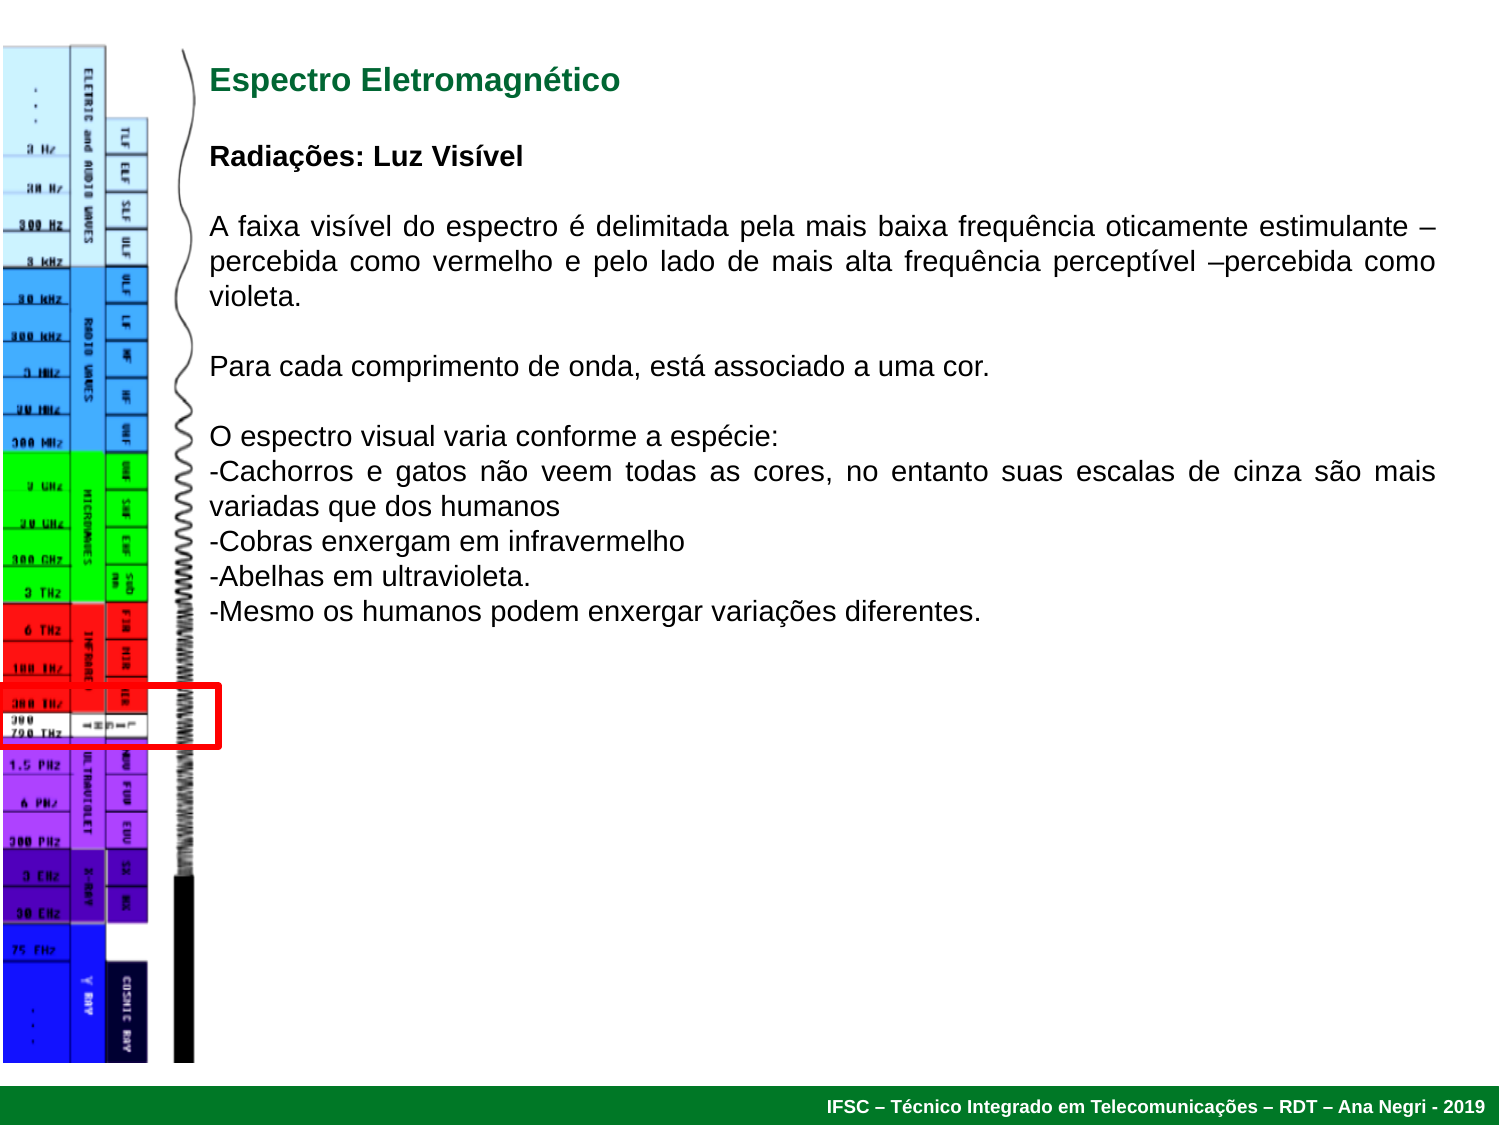

Espectro Eletromagnético
Radiações: Luz Visível
A faixa visível do espectro é delimitada pela mais baixa frequência oticamente estimulante –percebida como vermelho e pelo lado de mais alta frequência perceptível –percebida como violeta.
Para cada comprimento de onda, está associado a uma cor.
O espectro visual varia conforme a espécie:
-Cachorros e gatos não veem todas as cores, no entanto suas escalas de cinza são mais variadas que dos humanos
-Cobras enxergam em infravermelho
-Abelhas em ultravioleta.
-Mesmo os humanos podem enxergar variações diferentes.
ção
IFSC – Técnico Integrado em Telecomunicações – RDT – Ana Negri - 2019